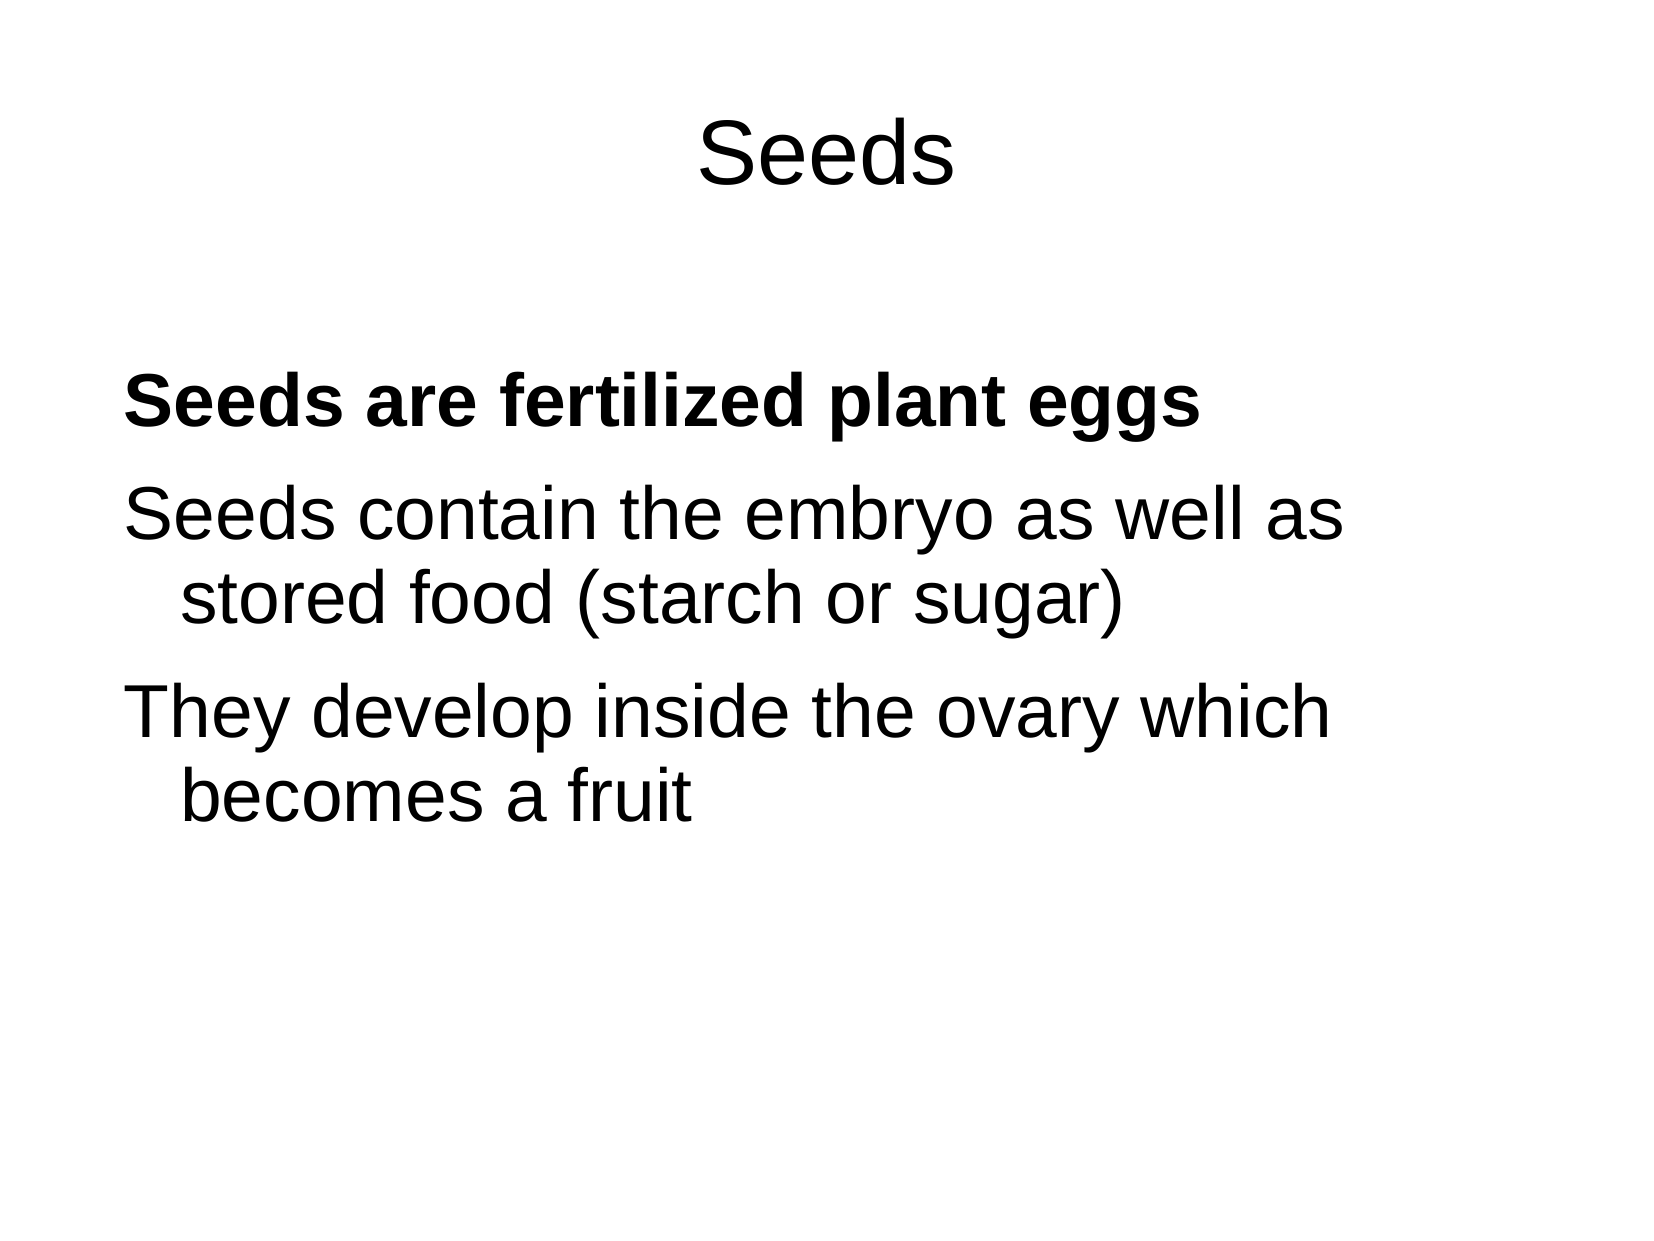

# Seeds
Seeds are fertilized plant eggs
Seeds contain the embryo as well as stored food (starch or sugar)
They develop inside the ovary which becomes a fruit